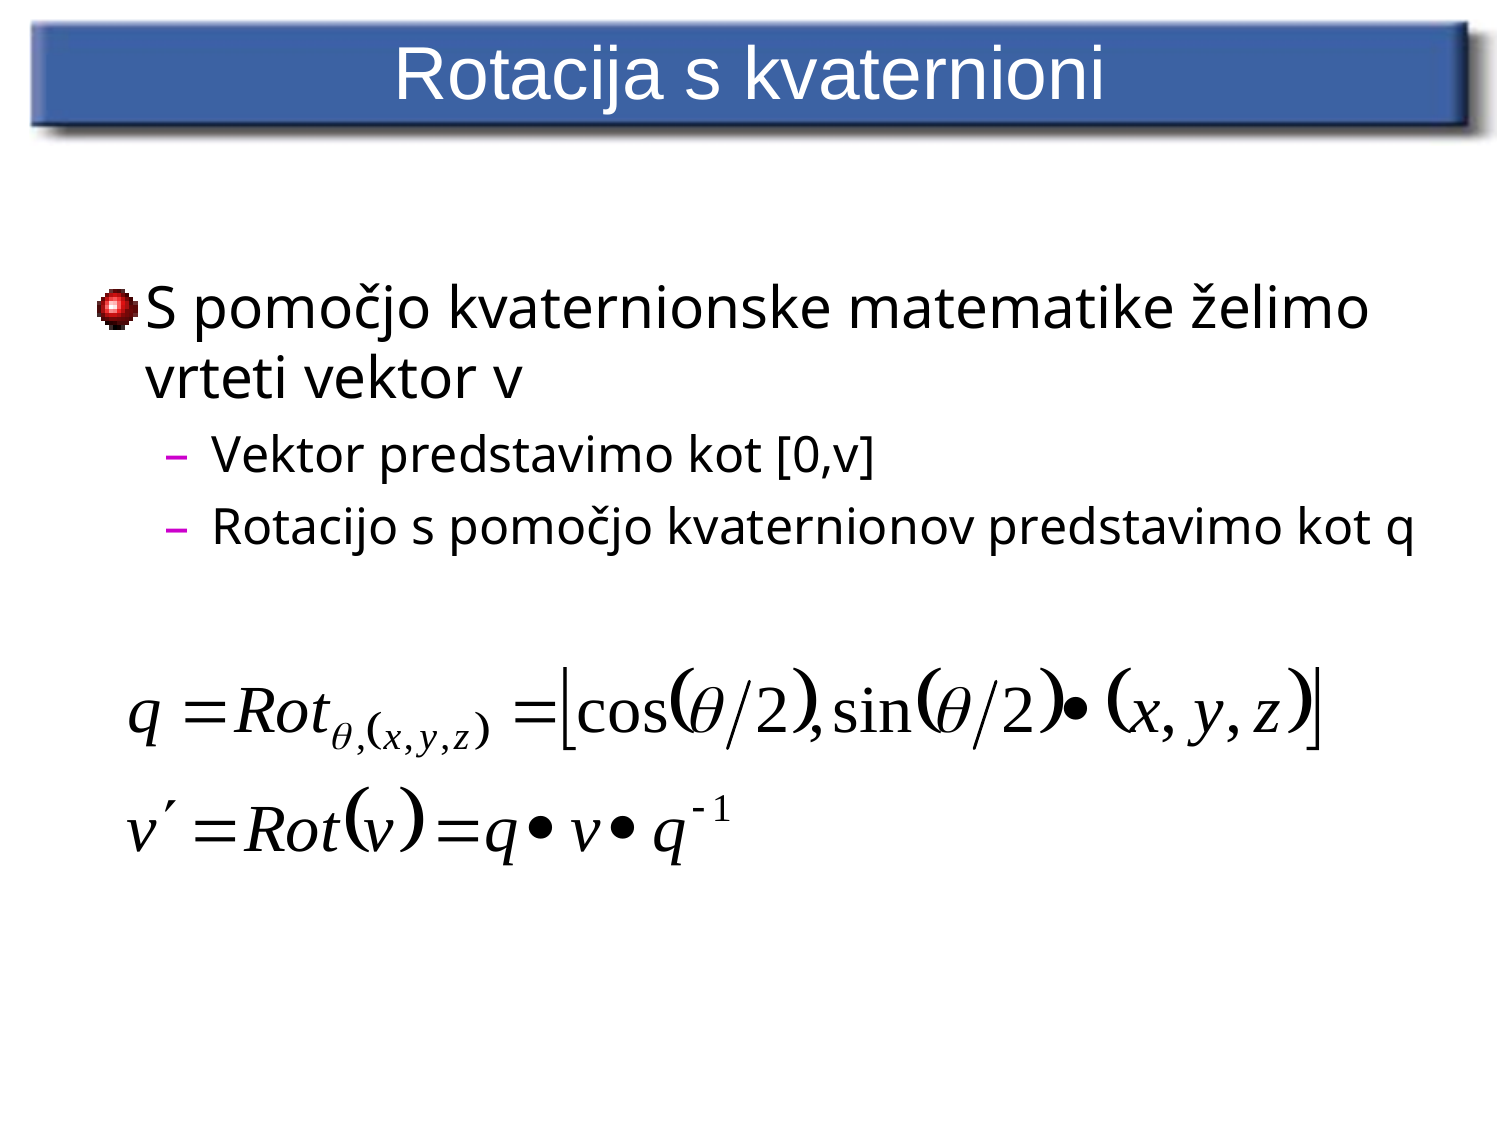

# Rotacija s kvaternioni
S pomočjo kvaternionske matematike želimo vrteti vektor v
Vektor predstavimo kot [0,v]
Rotacijo s pomočjo kvaternionov predstavimo kot q